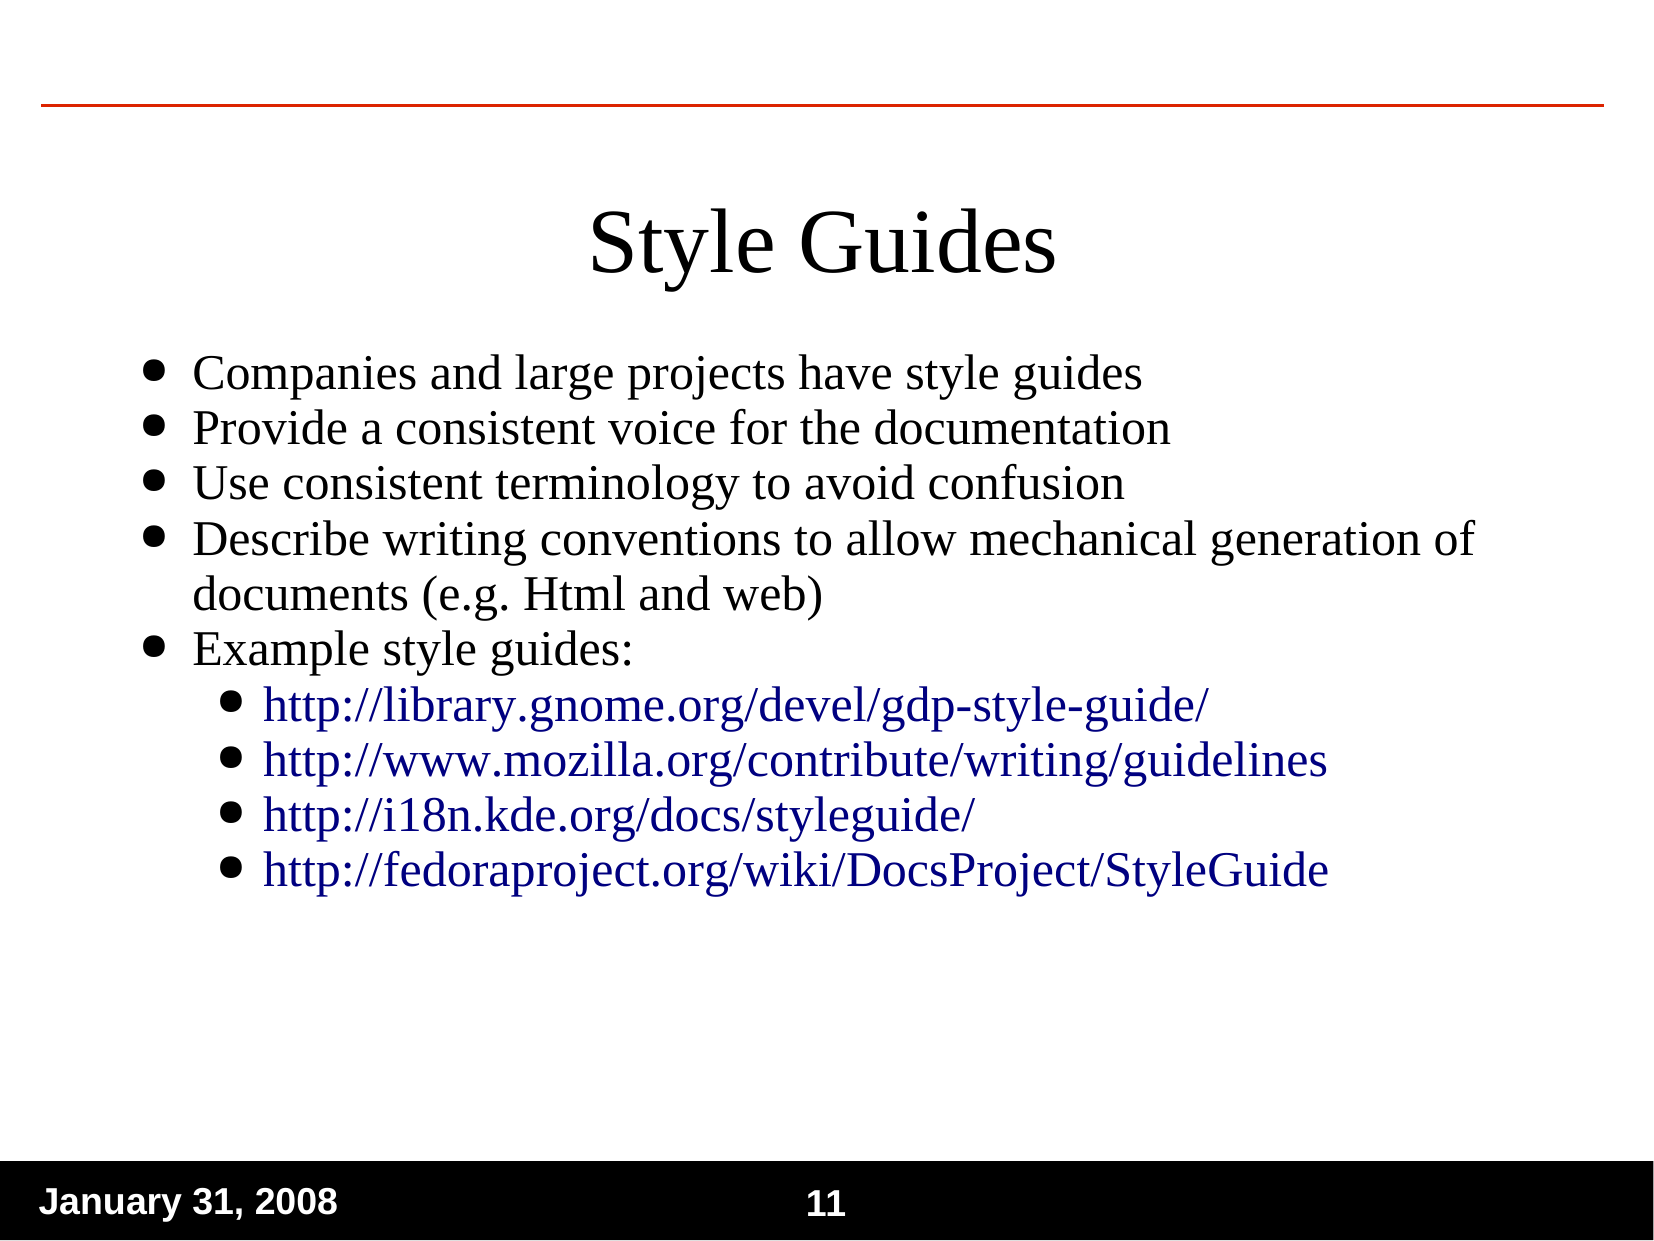

# Style Guides
Companies and large projects have style guides
Provide a consistent voice for the documentation
Use consistent terminology to avoid confusion
Describe writing conventions to allow mechanical generation of documents (e.g. Html and web)
Example style guides:
http://library.gnome.org/devel/gdp-style-guide/
http://www.mozilla.org/contribute/writing/guidelines
http://i18n.kde.org/docs/styleguide/
http://fedoraproject.org/wiki/DocsProject/StyleGuide